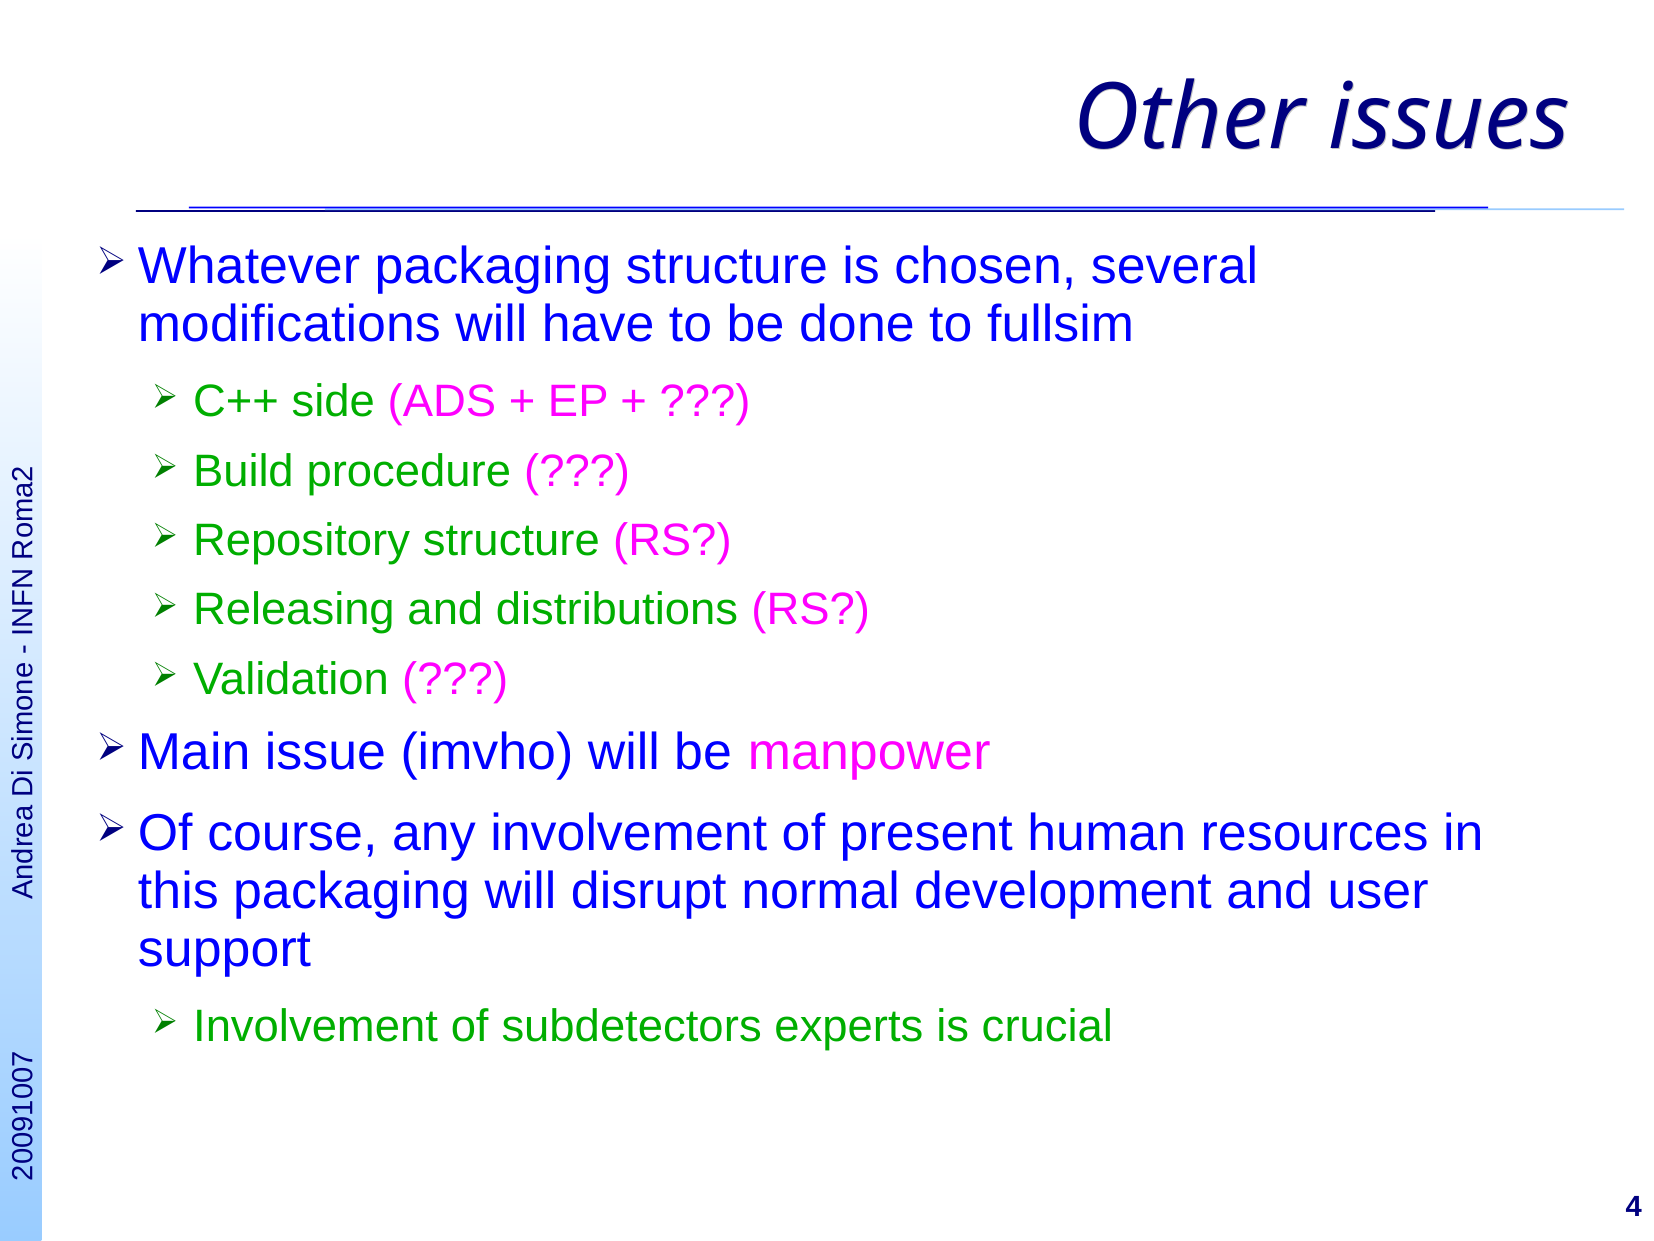

# Other issues
Whatever packaging structure is chosen, several modifications will have to be done to fullsim
C++ side (ADS + EP + ???)
Build procedure (???)
Repository structure (RS?)
Releasing and distributions (RS?)
Validation (???)
Main issue (imvho) will be manpower
Of course, any involvement of present human resources in this packaging will disrupt normal development and user support
Involvement of subdetectors experts is crucial
Andrea Di Simone - INFN Roma2
20091007
4